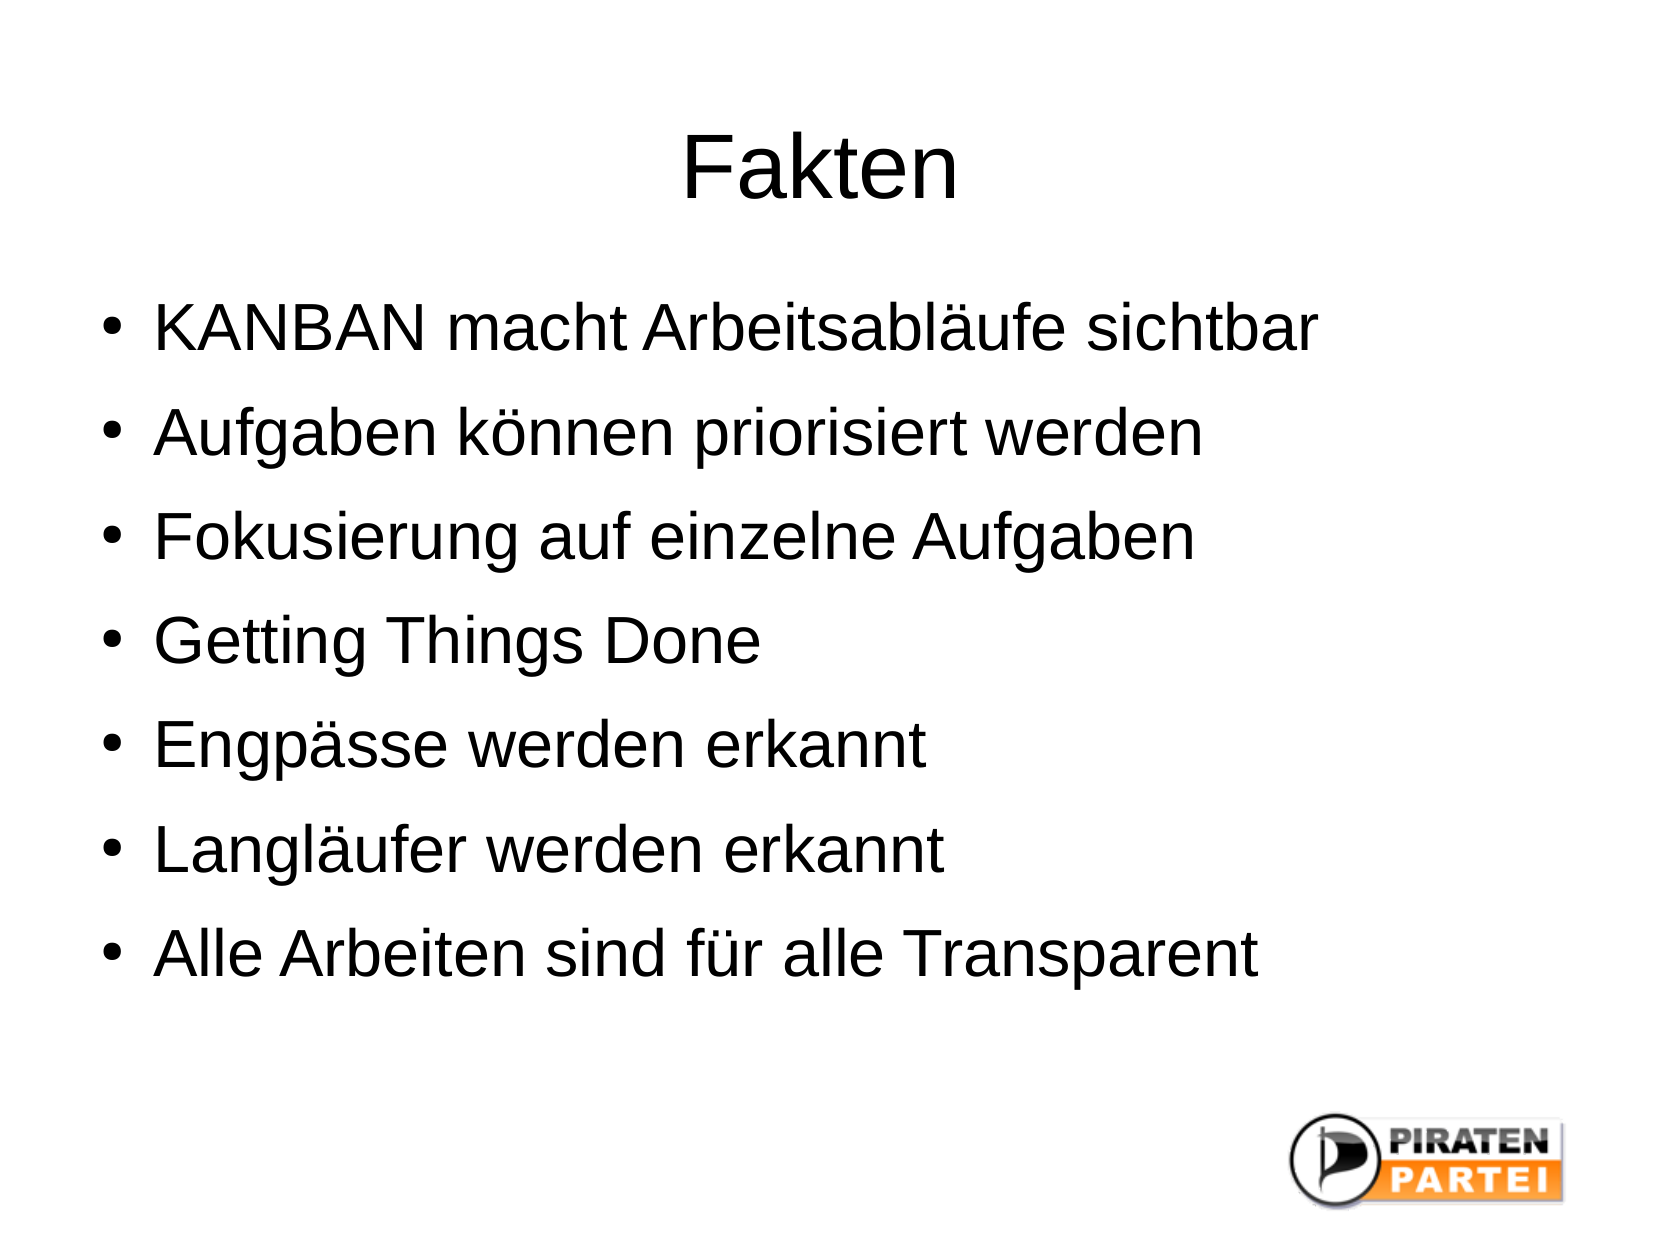

# Fakten
KANBAN macht Arbeitsabläufe sichtbar
Aufgaben können priorisiert werden
Fokusierung auf einzelne Aufgaben
Getting Things Done
Engpässe werden erkannt
Langläufer werden erkannt
Alle Arbeiten sind für alle Transparent